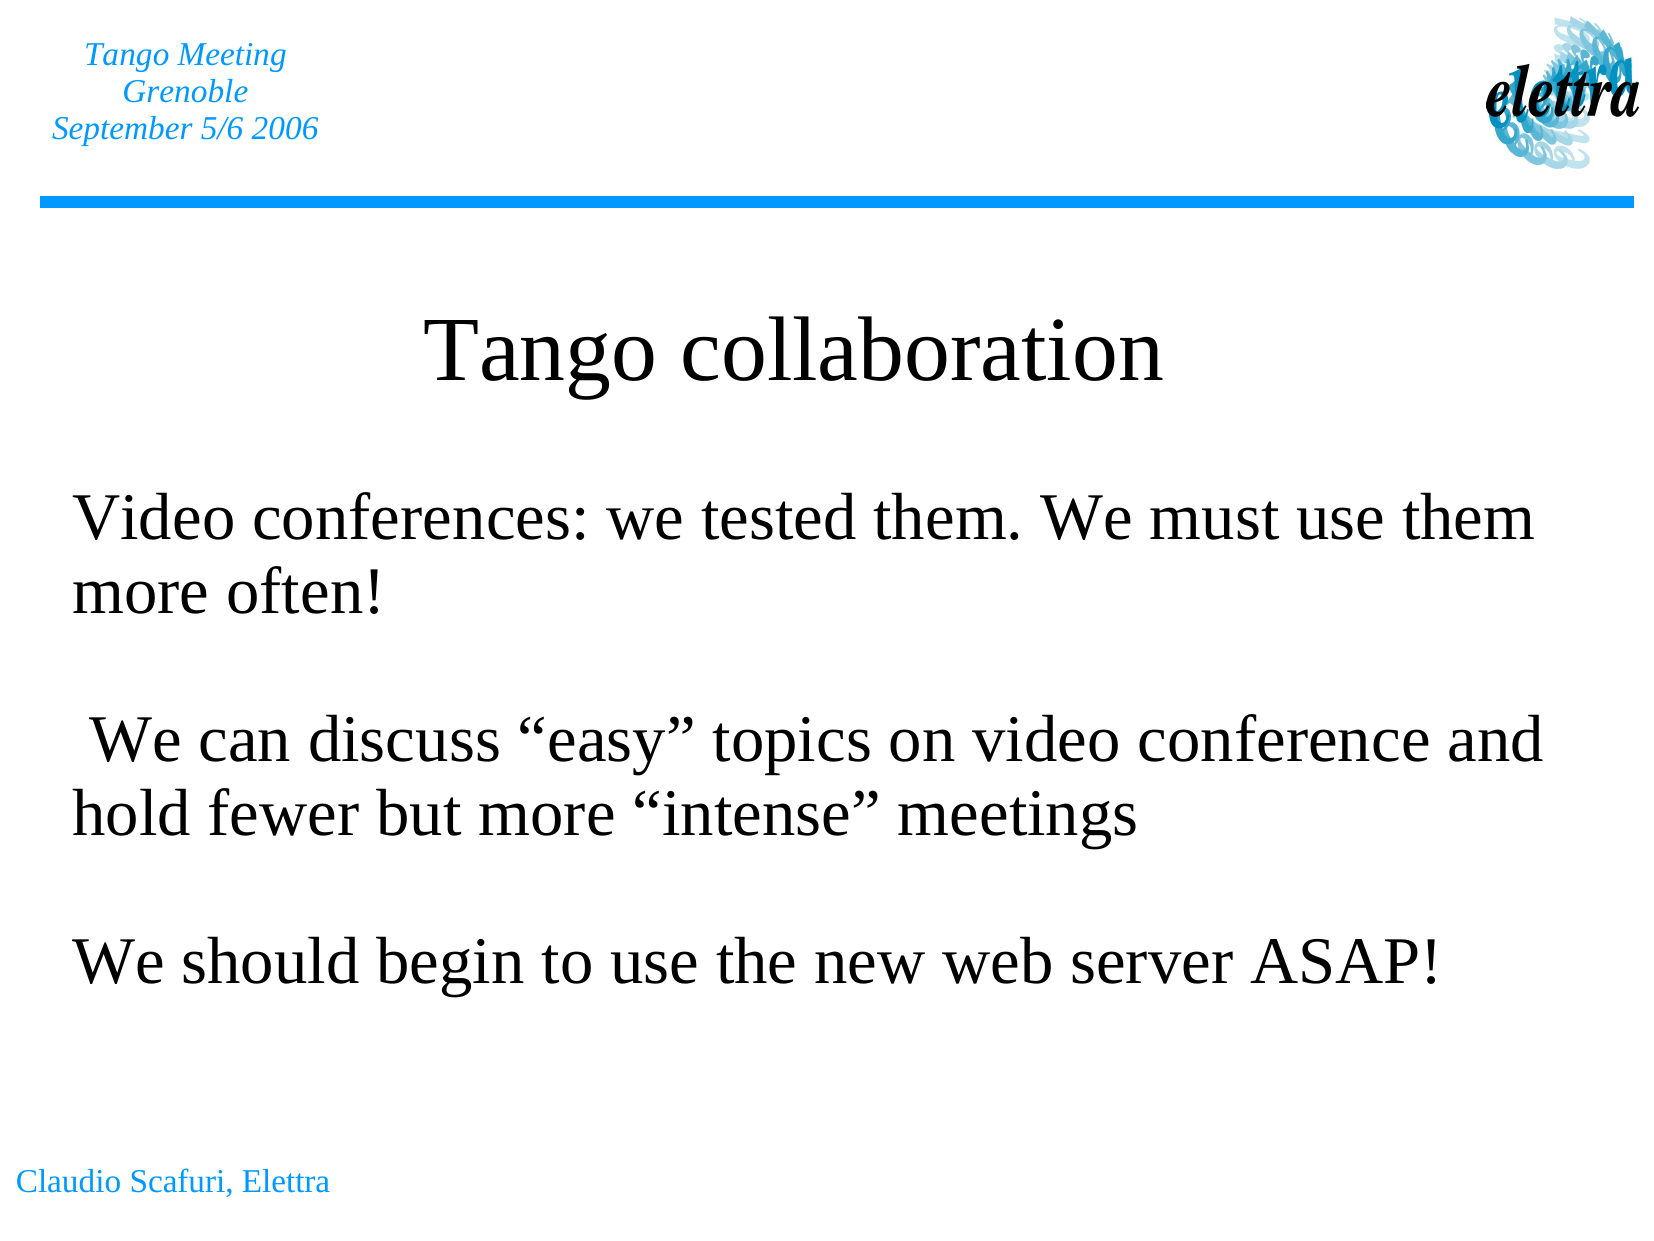

# Tango collaboration
Video conferences: we tested them. We must use them more often!
 We can discuss “easy” topics on video conference and hold fewer but more “intense” meetings
We should begin to use the new web server ASAP!